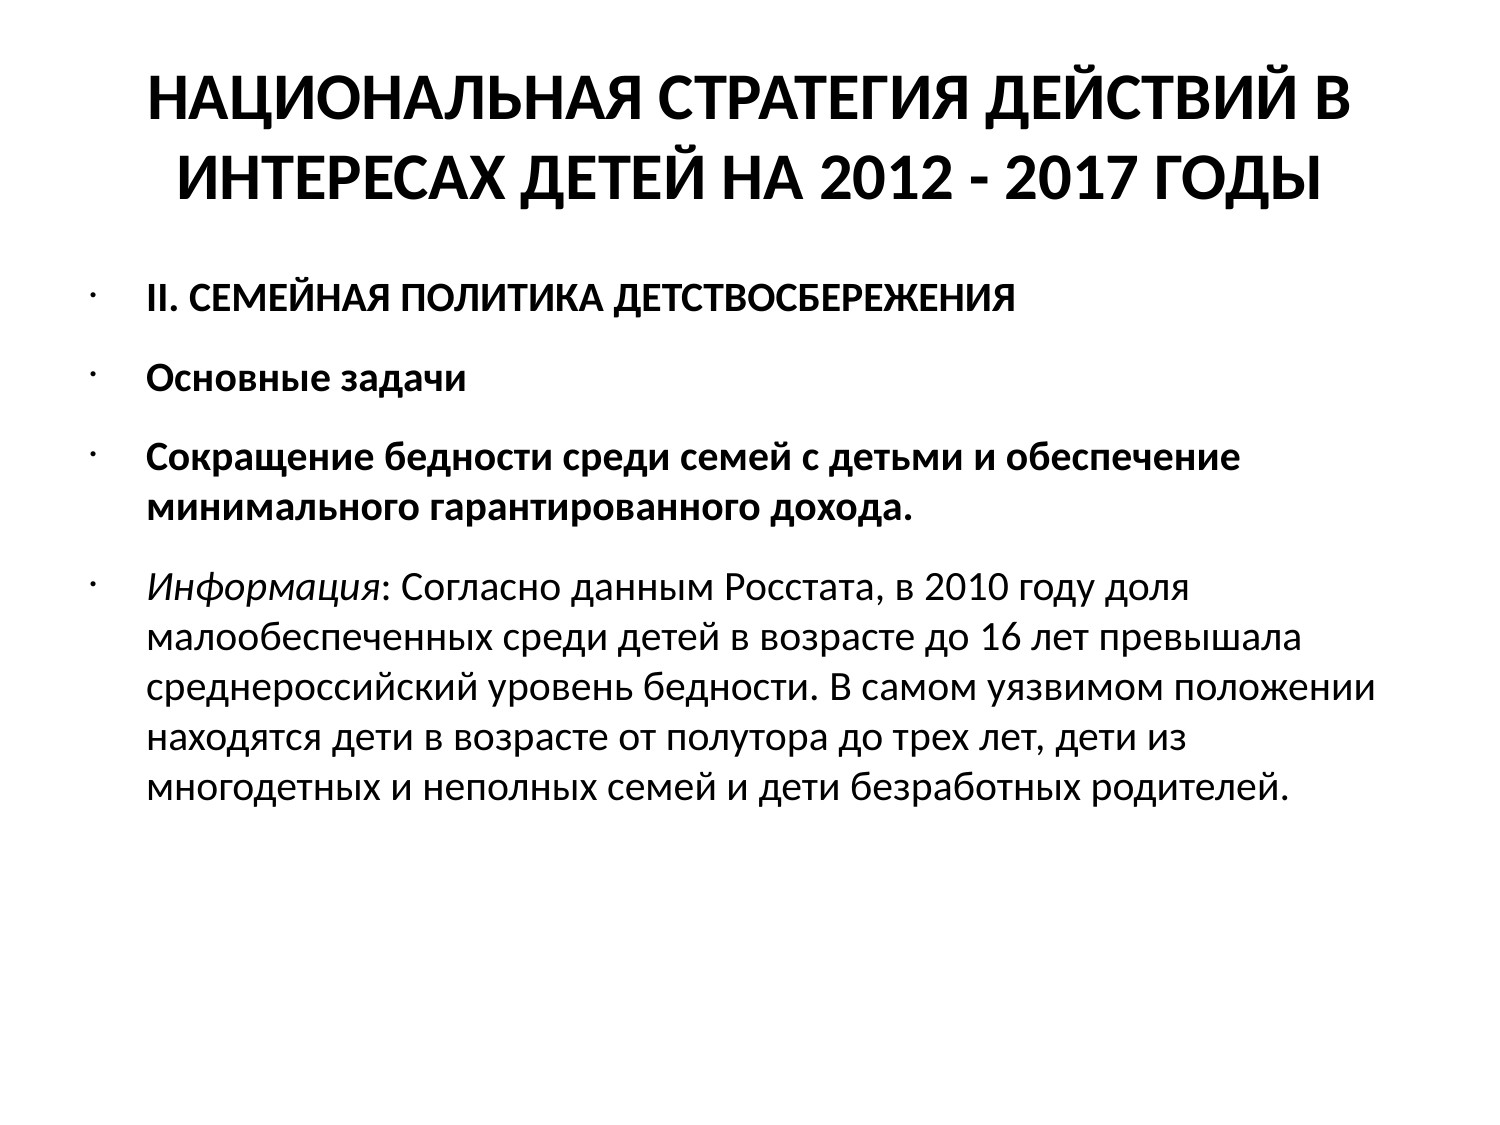

# НАЦИОНАЛЬНАЯ СТРАТЕГИЯ ДЕЙСТВИЙ В ИНТЕРЕСАХ ДЕТЕЙ НА 2012 - 2017 ГОДЫ
II. СЕМЕЙНАЯ ПОЛИТИКА ДЕТСТВОСБЕРЕЖЕНИЯ
Основные задачи
Сокращение бедности среди семей с детьми и обеспечение минимального гарантированного дохода.
Информация: Согласно данным Росстата, в 2010 году доля малообеспеченных среди детей в возрасте до 16 лет превышала среднероссийский уровень бедности. В самом уязвимом положении находятся дети в возрасте от полутора до трех лет, дети из многодетных и неполных семей и дети безработных родителей.